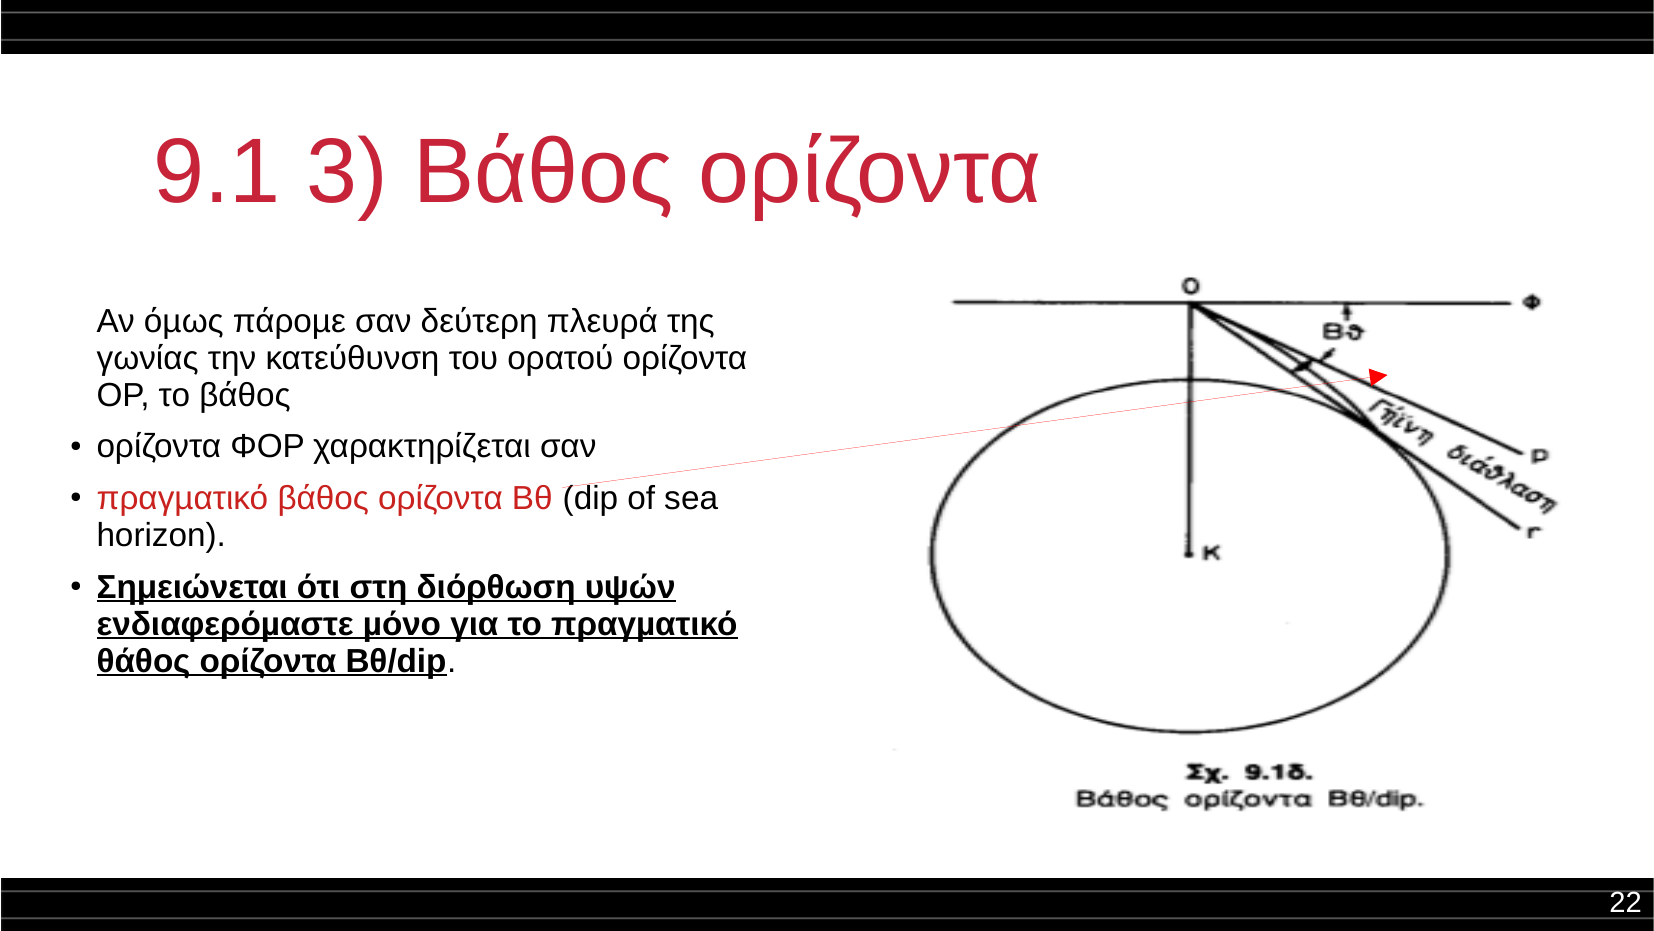

# 9.1 3) Βάθος ορίζοντα
Αν όµως πάροµε σαν δεύτερη πλευρά της γωνίας την κατεύθυνση του ορατού ορίζοντα ΟΡ, το βάθος
ορίζοντα ΦΟΡ χαρακτηρίζεται σαν
πραγµατικό βάθος ορίζοντα Βθ (dip of sea horizon).
Σημειώνεται ότι στη διόρθωση υψών ενδιαφερόµαστε µόνο για το πραγµατικό θάθος ορίζοντα Βθ/dip.